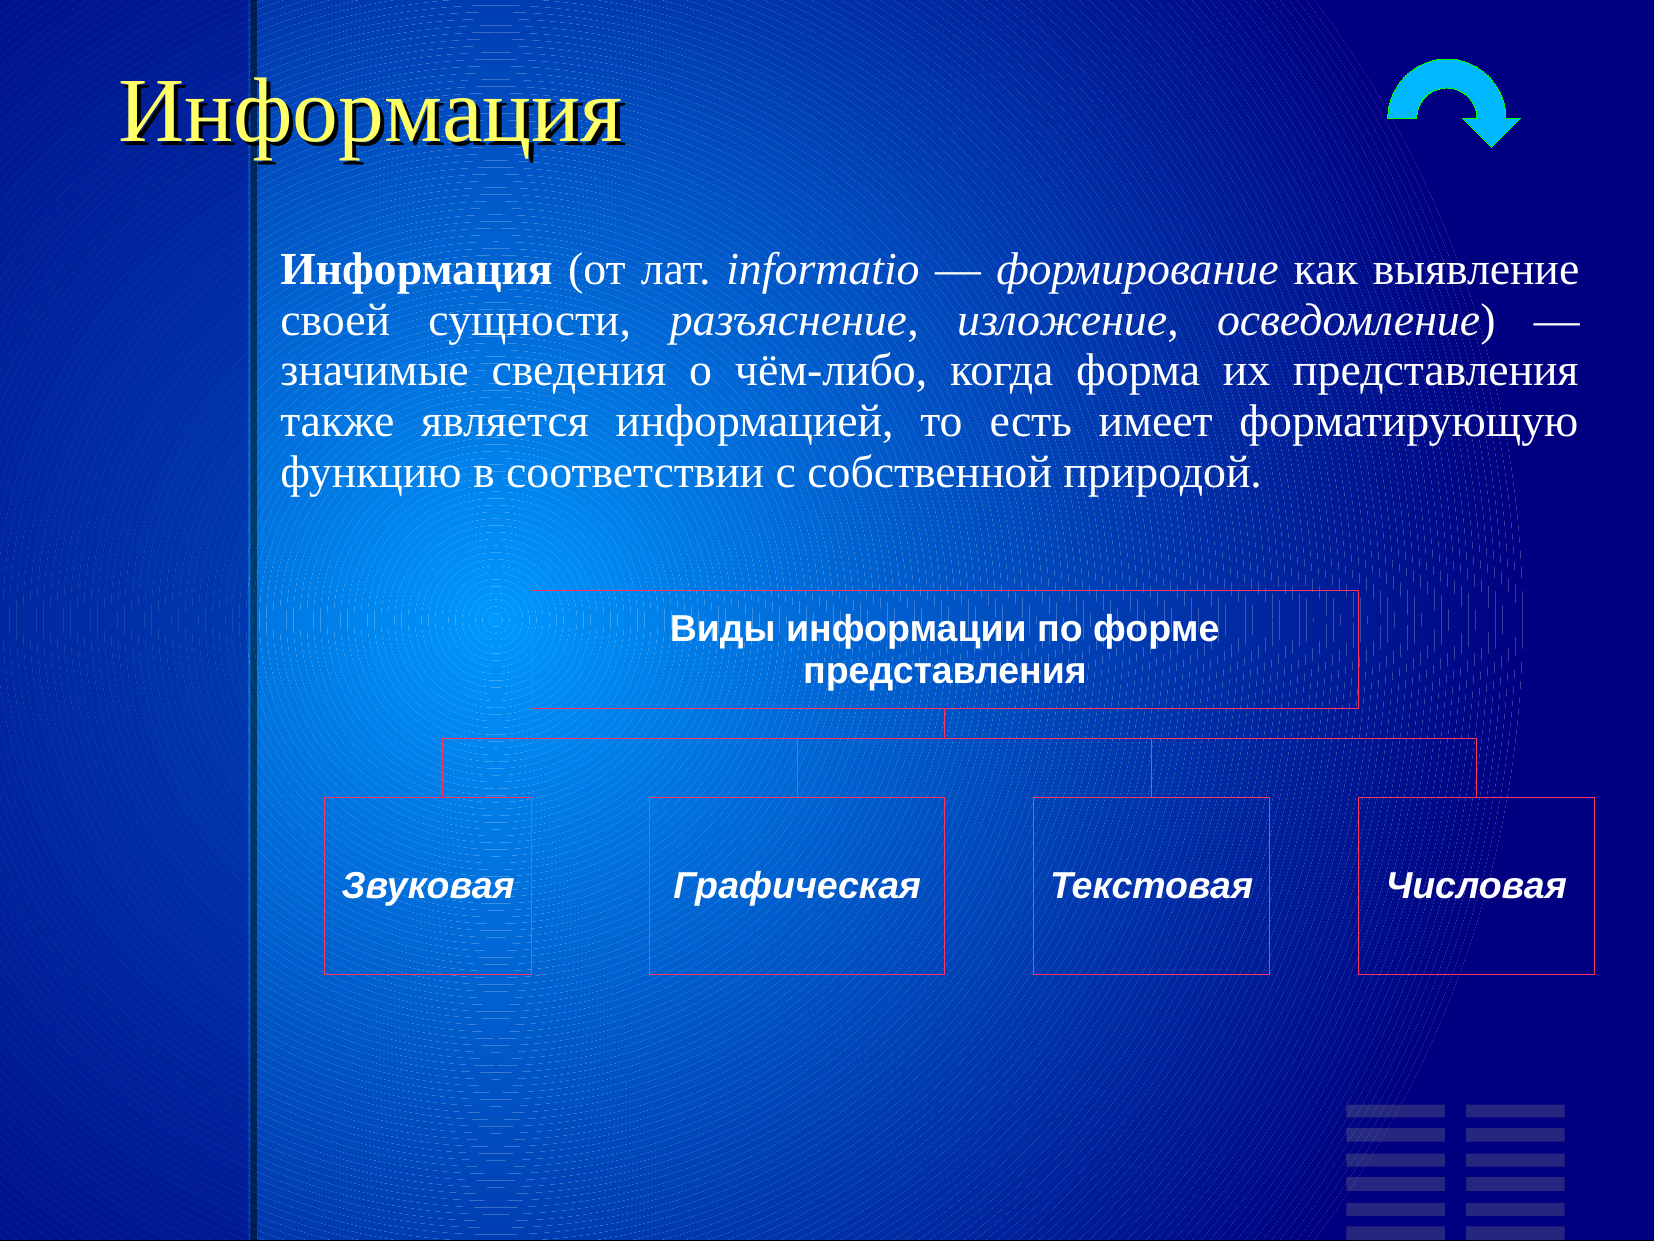

# Информация
Информация (от лат. informatio — формирование как выявление своей сущности, разъяснение, изложение, осведомление) — значимые сведения о чём-либо, когда форма их представления также является информацией, то есть имеет форматирующую функцию в соответствии с собственной природой.
Виды информации по форме
представления
Звуковая
Графическая
Текстовая
Числовая